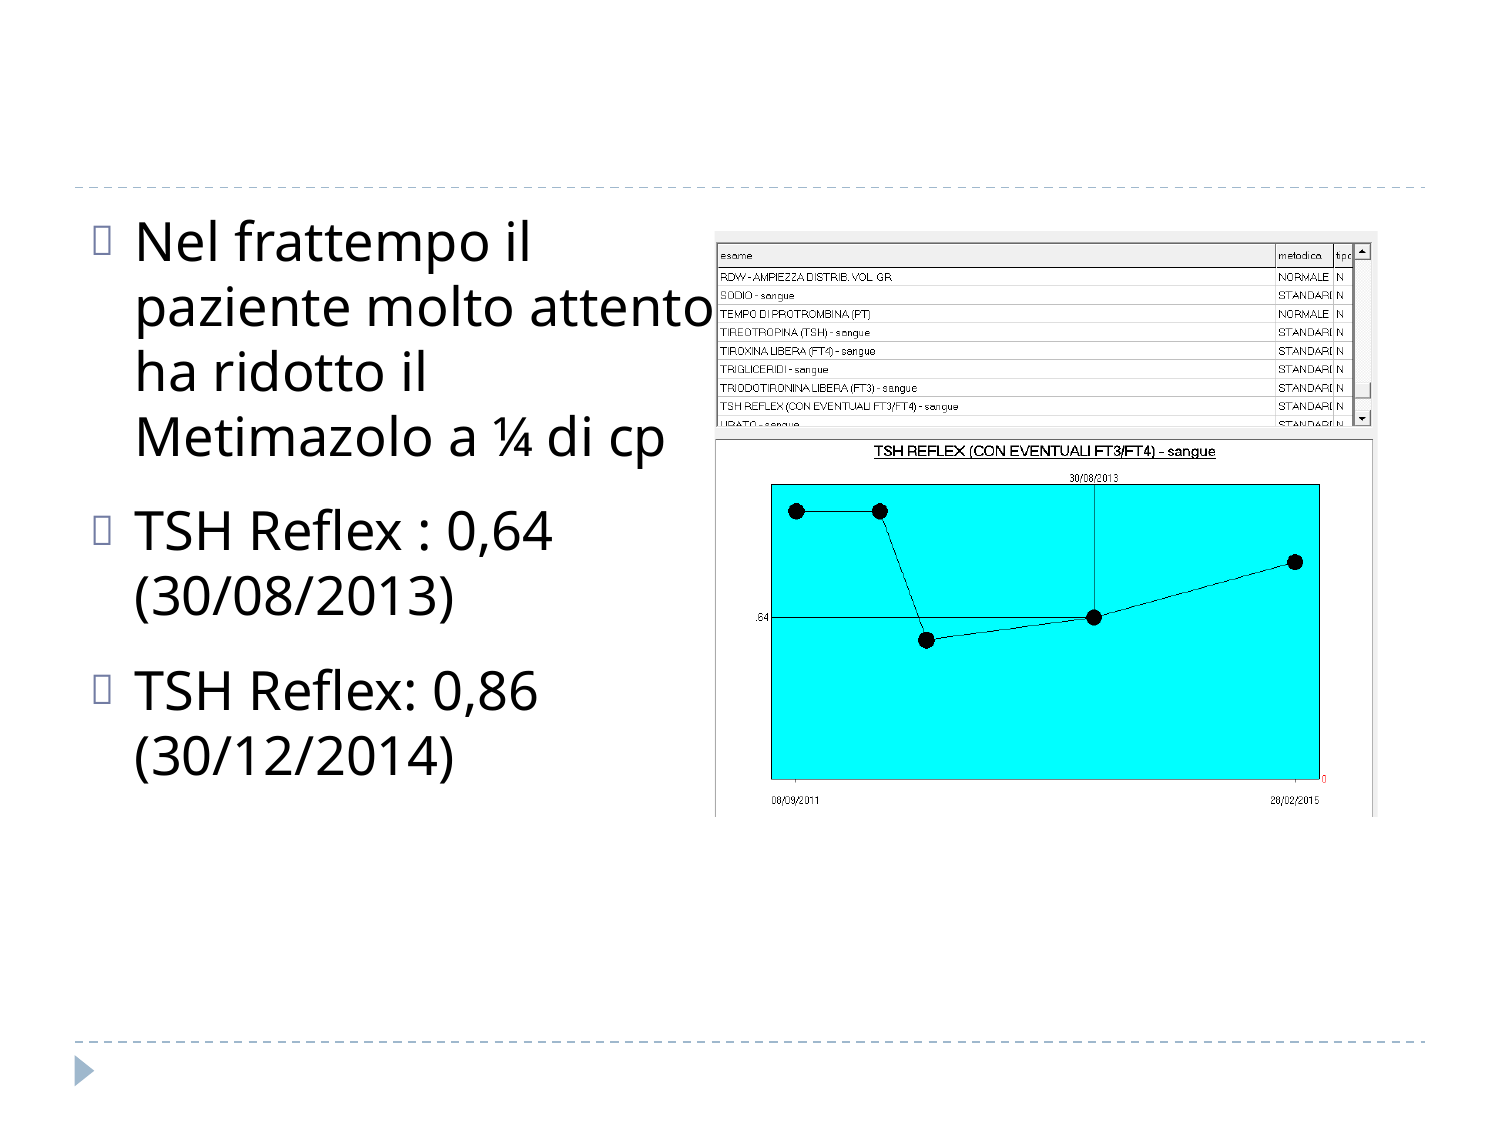

# Nel frattempo il paziente molto attento ha ridotto il Metimazolo a ¼ di cp
TSH Reflex : 0,64 (30/08/2013)
TSH Reflex: 0,86 (30/12/2014)